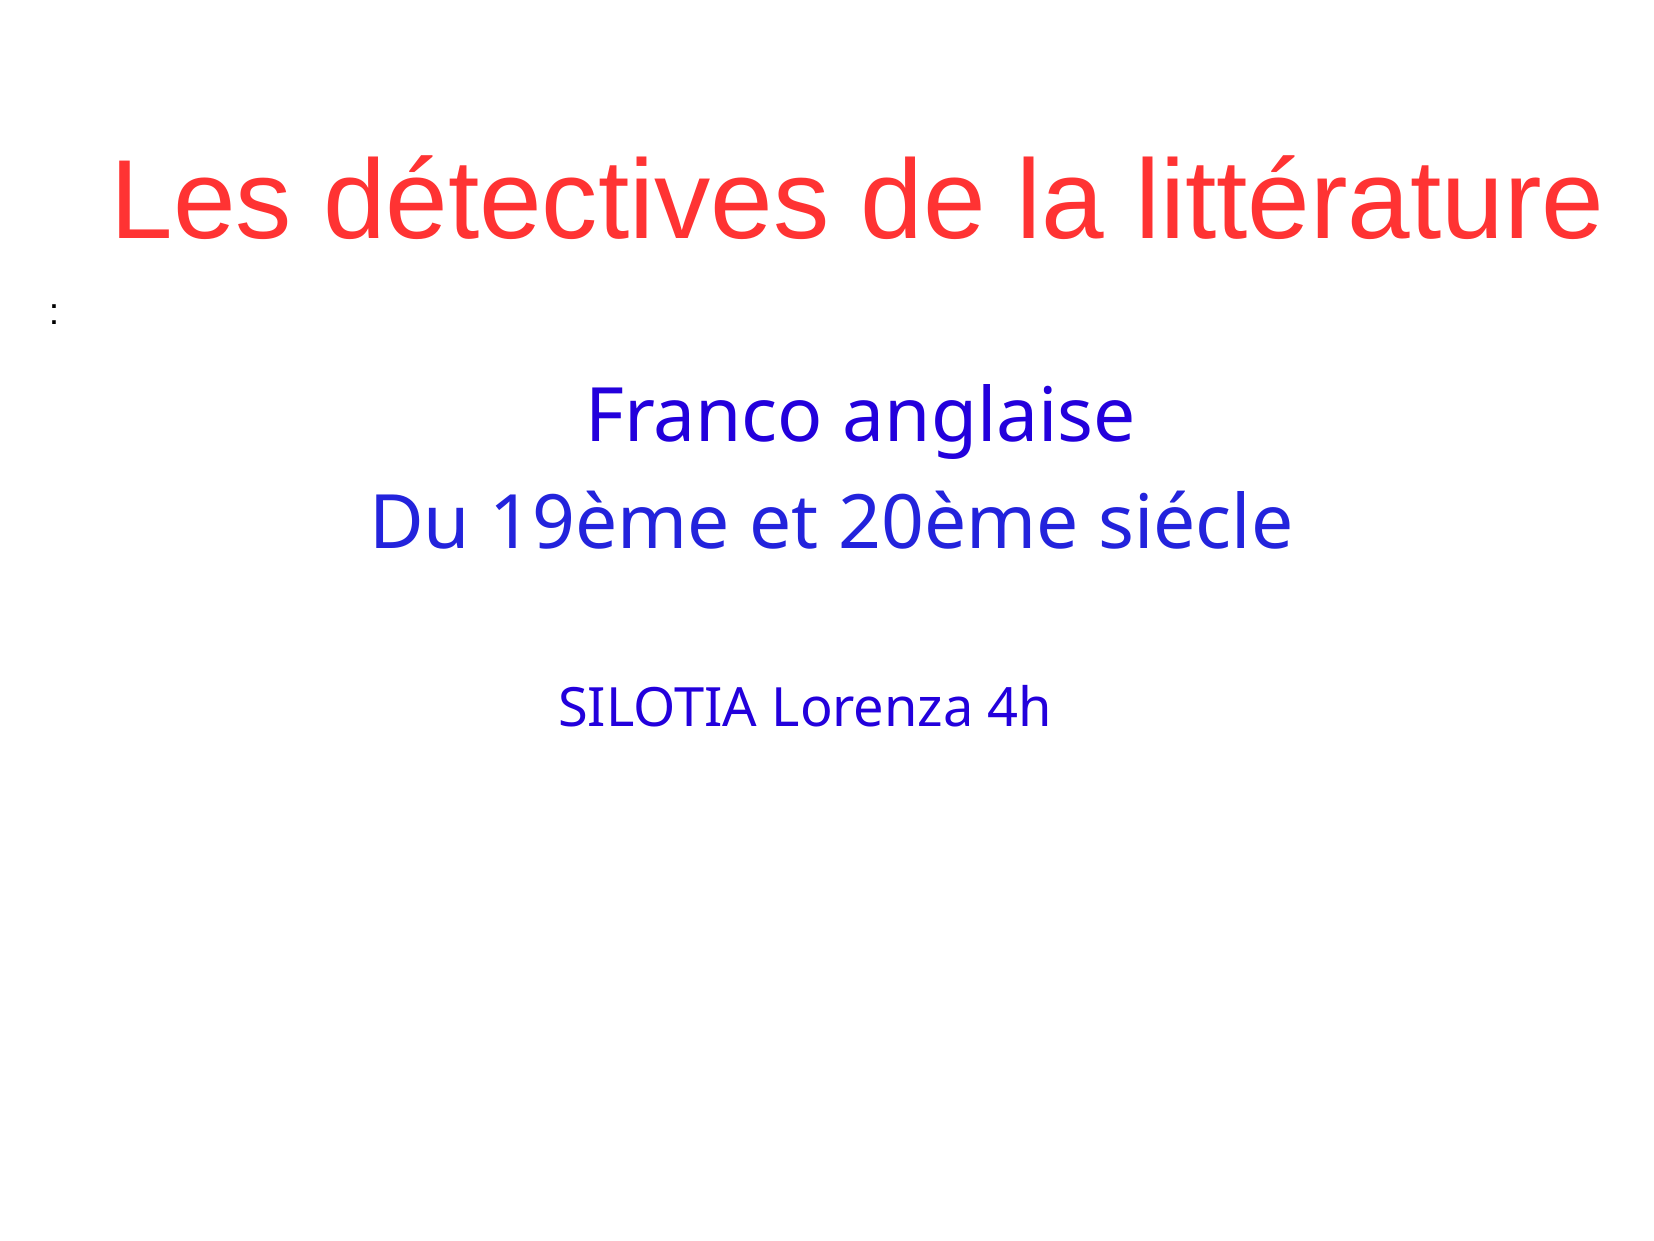

Les détectives de la littérature
 :
Franco anglaise
Du 19ème et 20ème siécle
SILOTIA Lorenza 4h